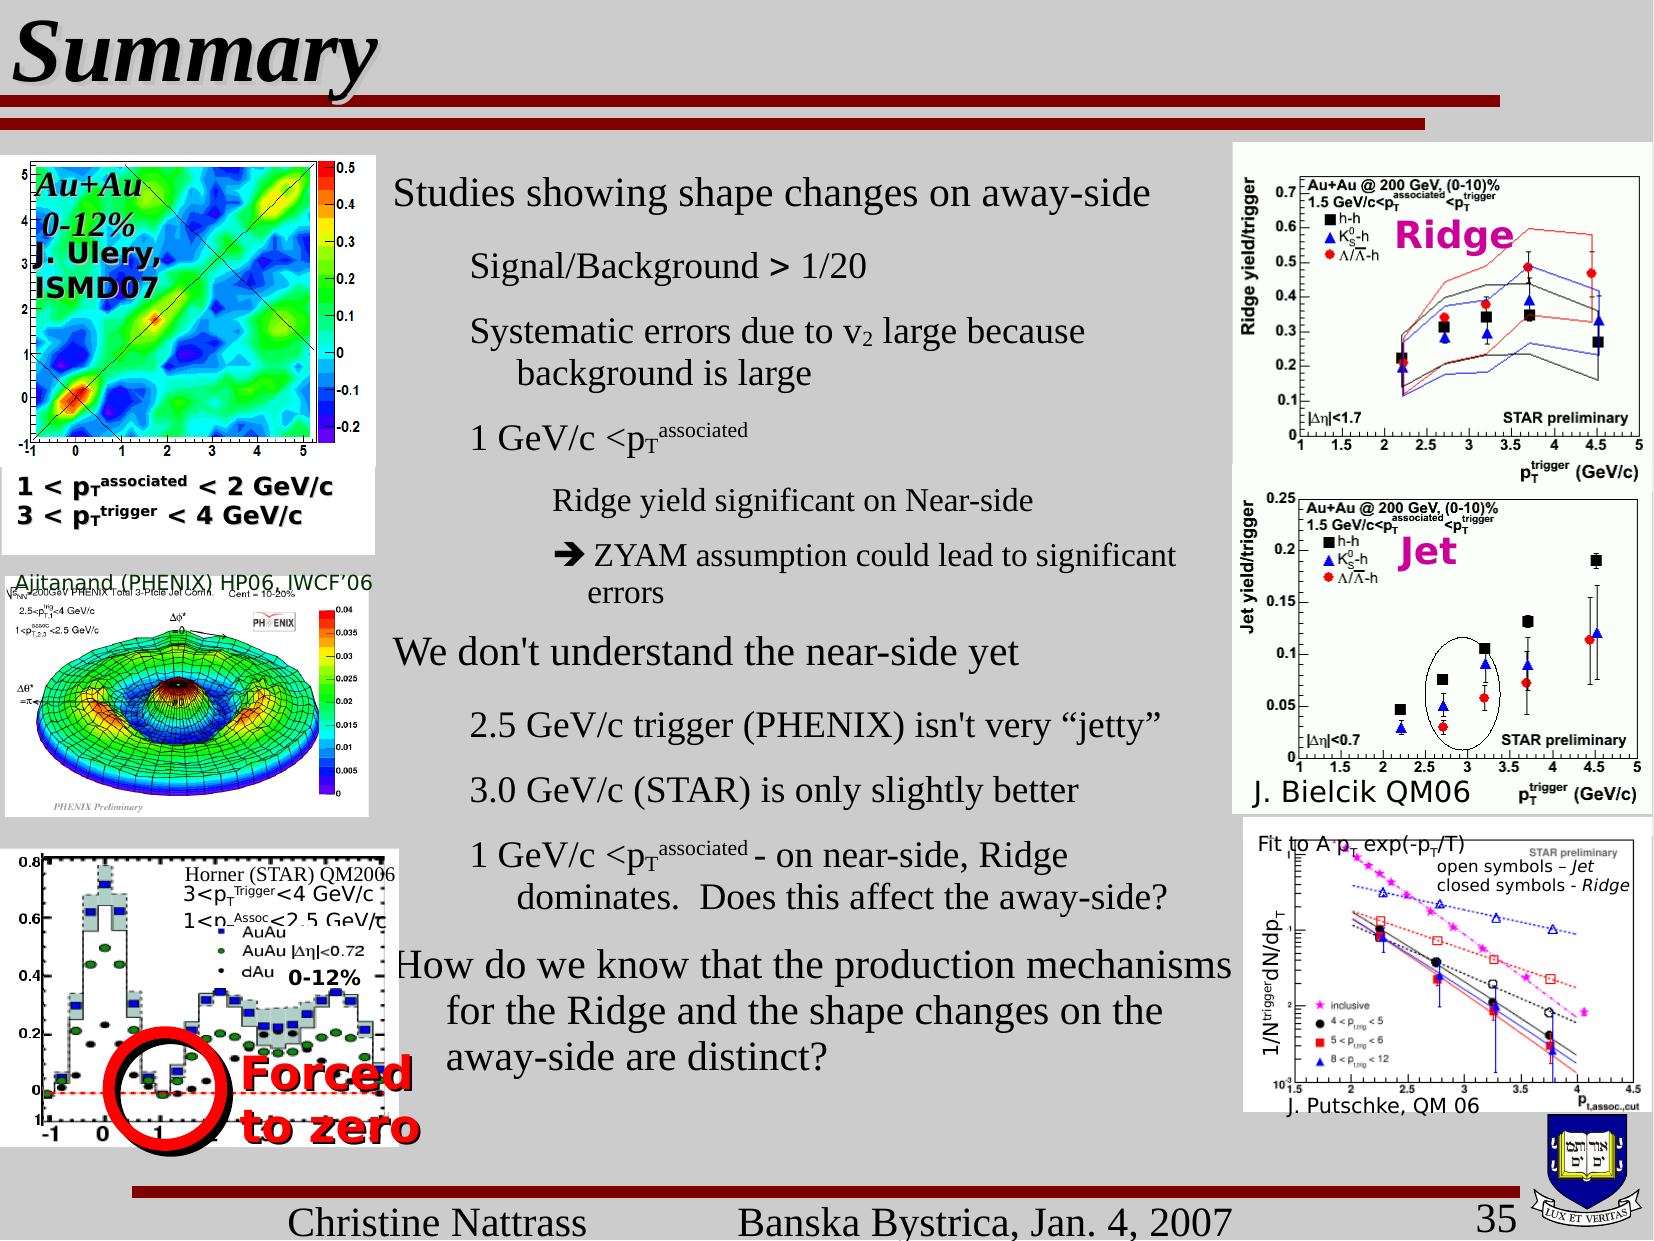

# Summary
 Ridge
 Jet
J. Bielcik QM06
Au+Au
0-12%
J. Ulery, ISMD07
1 < pTassociated < 2 GeV/c
3 < pTtrigger < 4 GeV/c
Studies showing shape changes on away-side
Signal/Background > 1/20
Systematic errors due to v2 large because background is large
1 GeV/c <pTassociated
Ridge yield significant on Near-side
 ZYAM assumption could lead to significant errors
We don't understand the near-side yet
2.5 GeV/c trigger (PHENIX) isn't very “jetty”
3.0 GeV/c (STAR) is only slightly better
1 GeV/c <pTassociated - on near-side, Ridge dominates. Does this affect the away-side?
How do we know that the production mechanisms for the Ridge and the shape changes on the away-side are distinct?
Ajitanand (PHENIX) HP06, IWCF’06
Fit to A pT exp(-pT/T)‏
open symbols – Jet
closed symbols - Ridge
1/NtriggerdN/dpT
J. Putschke, QM 06
Horner (STAR) QM2006
3<pTTrigger<4 GeV/c
1<pTAssoc<2.5 GeV/c
0-12%
Forced
to zero